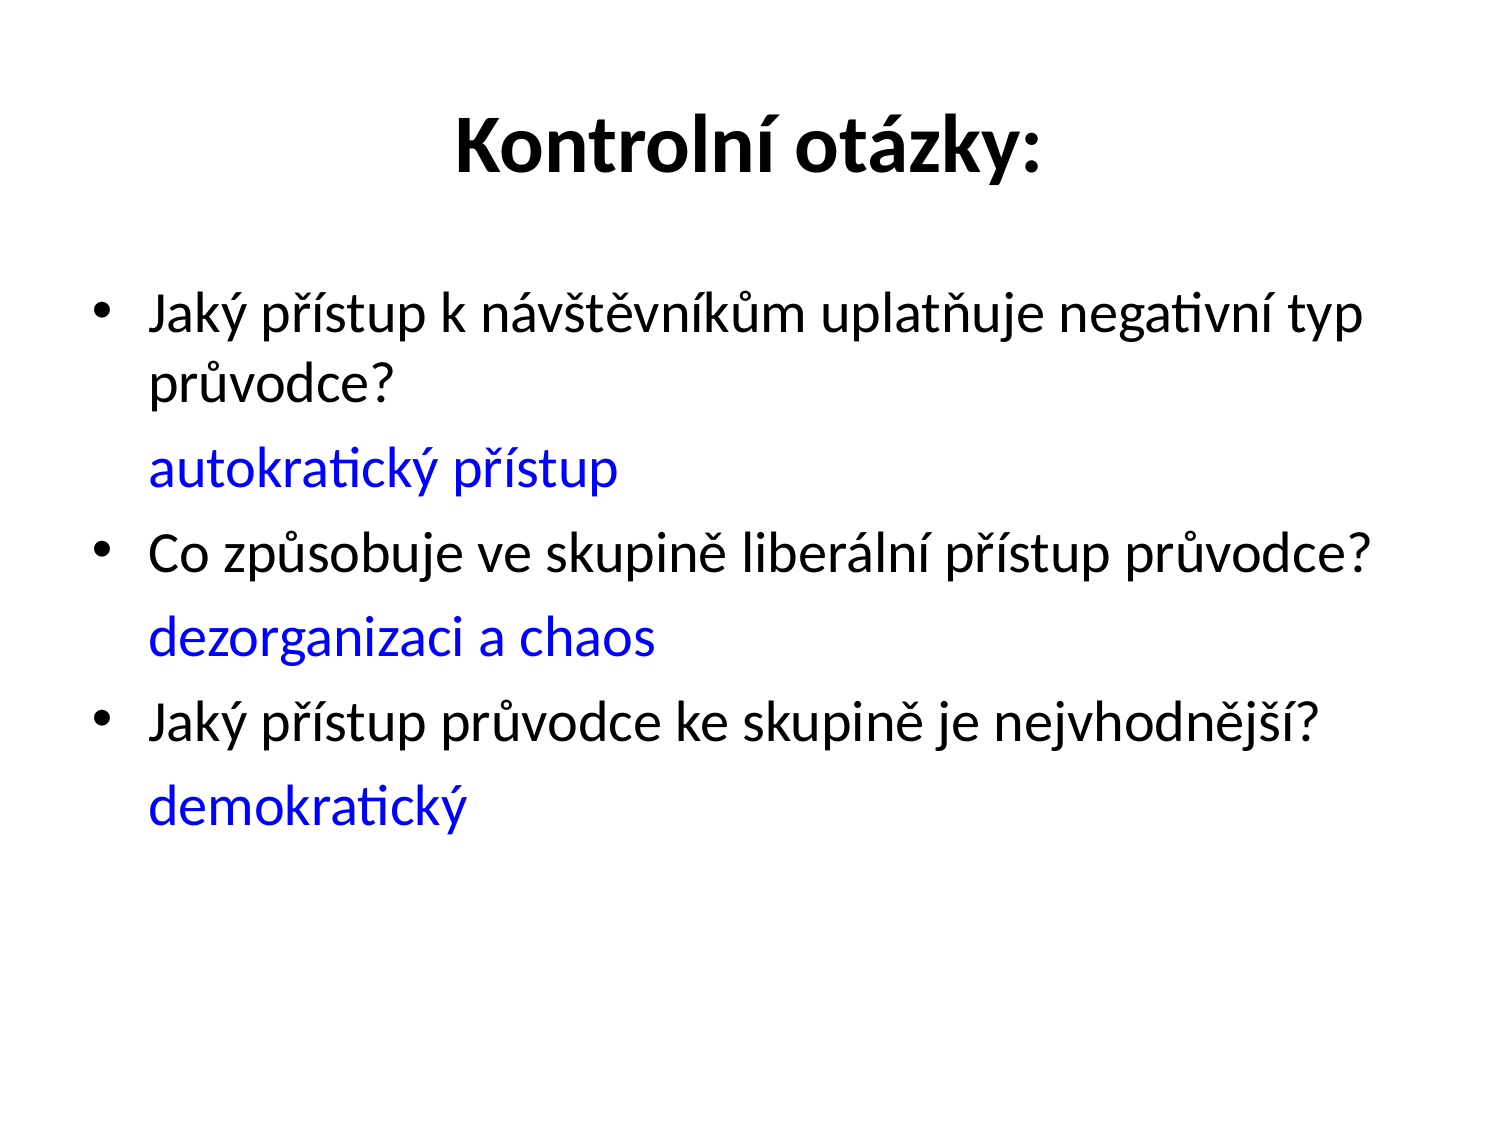

# Kontrolní otázky:
Jaký přístup k návštěvníkům uplatňuje negativní typ průvodce?
	autokratický přístup
Co způsobuje ve skupině liberální přístup průvodce?
	dezorganizaci a chaos
Jaký přístup průvodce ke skupině je nejvhodnější?
	demokratický